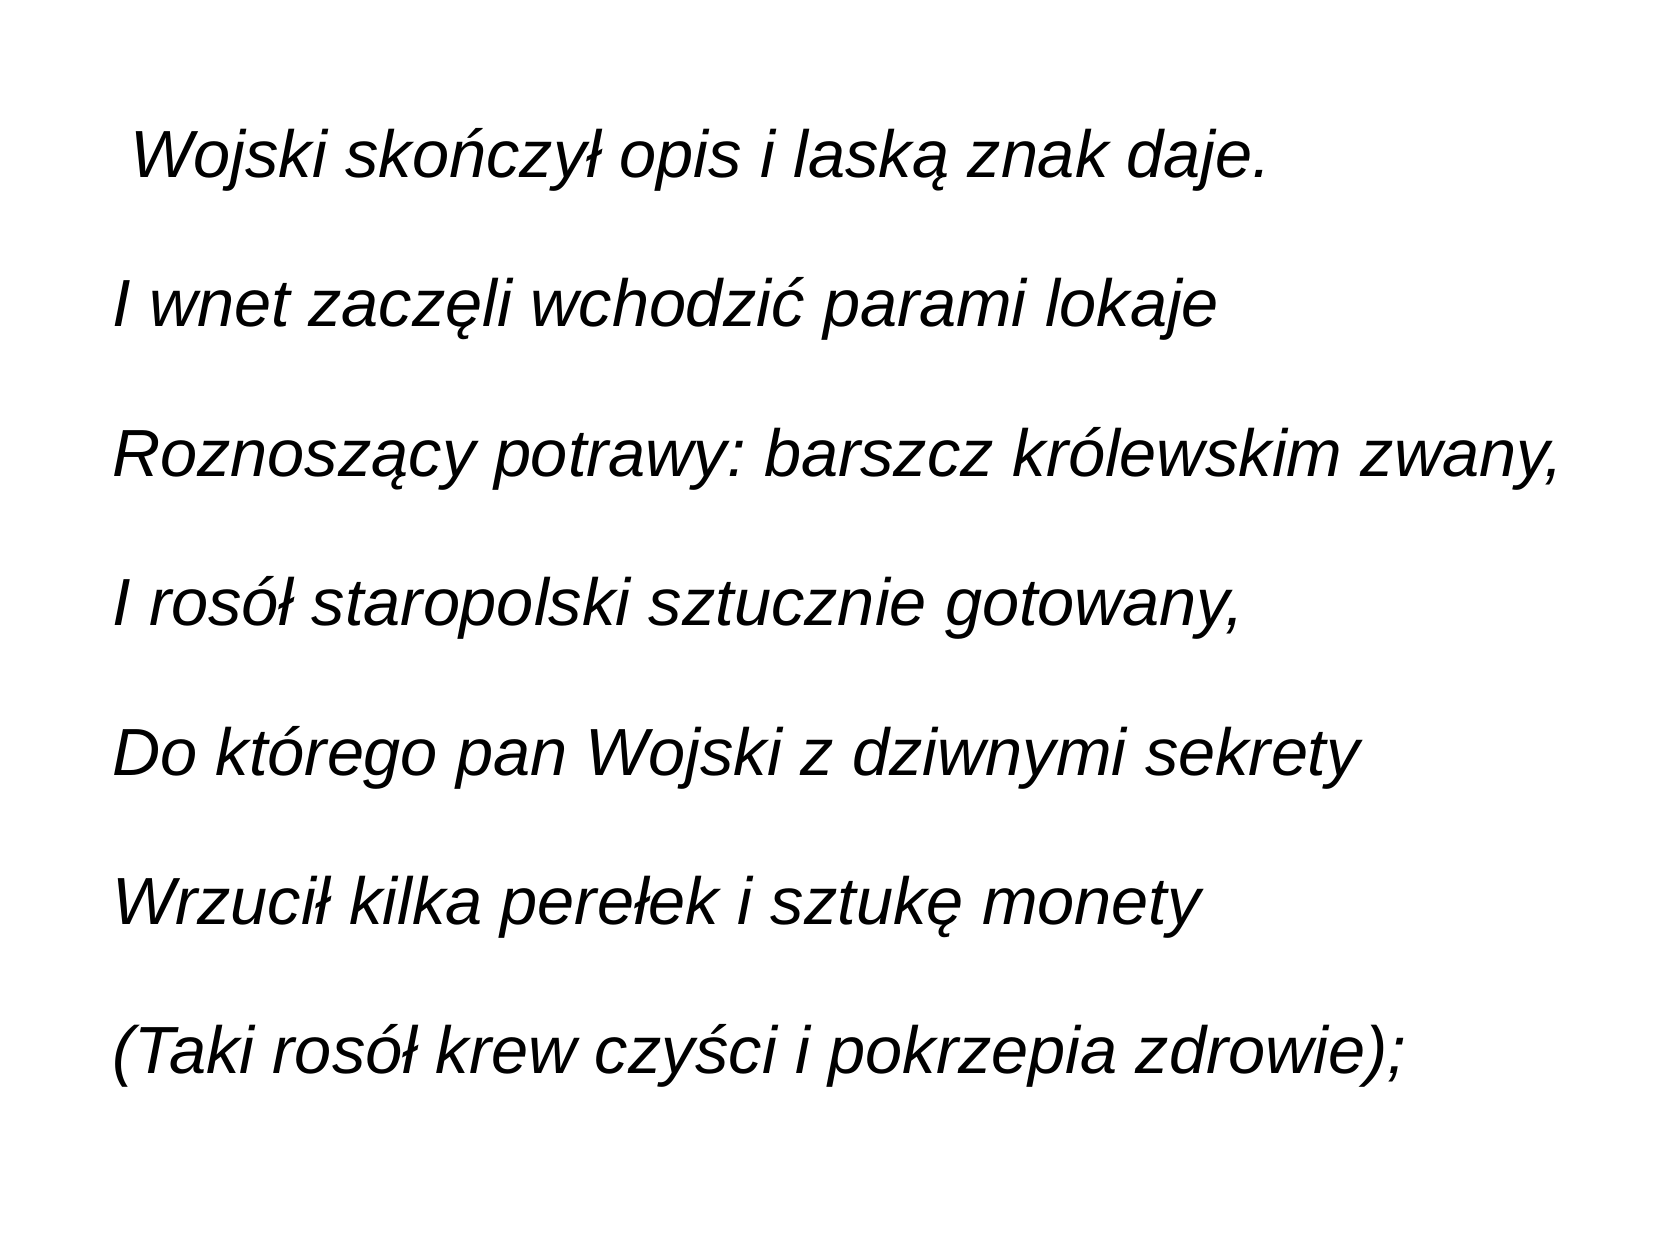

# Wojski skończył opis i laską znak daje.
I wnet zaczęli wchodzić parami lokaje
Roznoszący potrawy: barszcz królewskim zwany,
I rosół staropolski sztucznie gotowany,
Do którego pan Wojski z dziwnymi sekrety
Wrzucił kilka perełek i sztukę monety
(Taki rosół krew czyści i pokrzepia zdrowie);